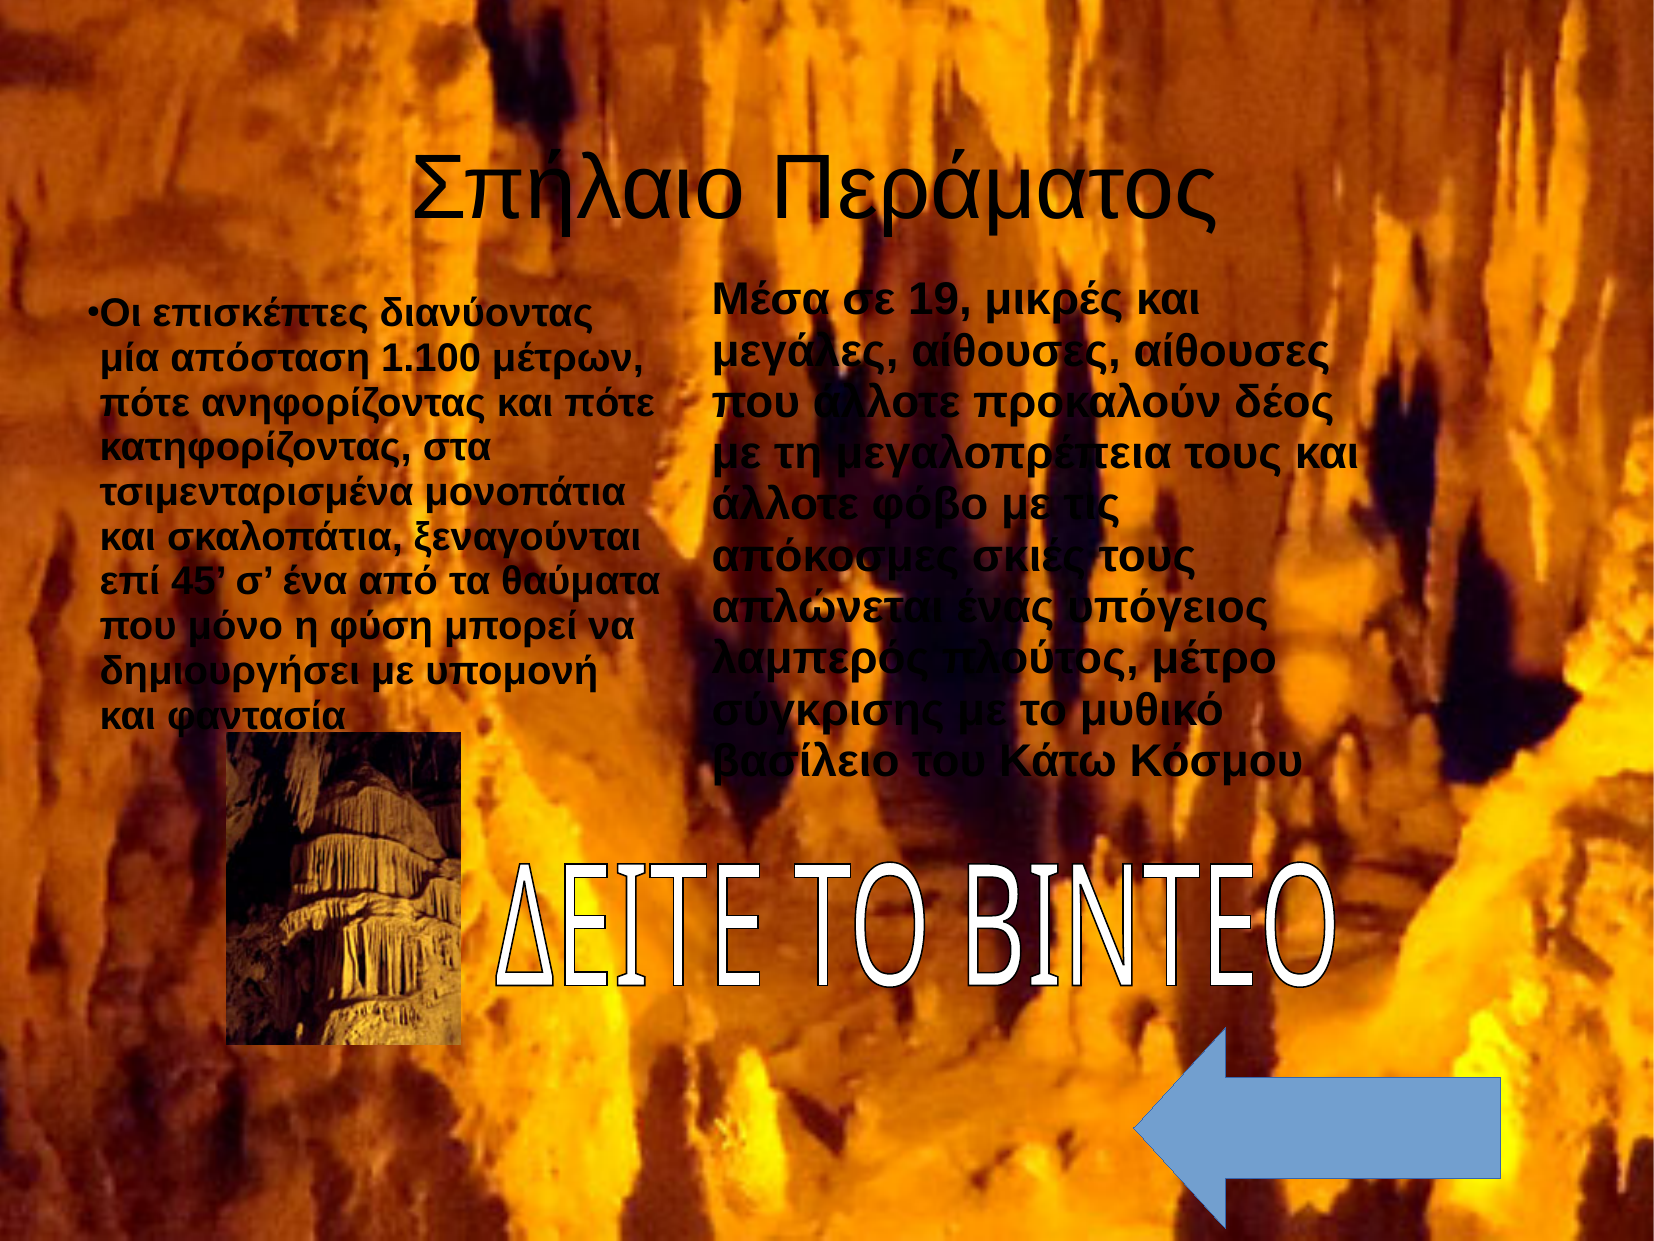

# Σπήλαιο Περάματος
Μέσα σε 19, μικρές και μεγάλες, αίθουσες, αίθουσες που άλλοτε προκαλούν δέος με τη μεγαλοπρέπεια τους και άλλοτε φόβο με τις απόκοσμες σκιές τους απλώνεται ένας υπόγειος λαμπερός πλούτος, μέτρο σύγκρισης με το μυθικό βασίλειο του Κάτω Κόσμου
Οι επισκέπτες διανύοντας μία απόσταση 1.100 μέτρων, πότε ανηφορίζοντας και πότε κατηφορίζοντας, στα τσιμενταρισμένα μονοπάτια και σκαλοπάτια, ξεναγούνται επί 45’ σ’ ένα από τα θαύματα που μόνο η φύση μπορεί να δημιουργήσει με υπομονή και φαντασία
ΔΕΙΤΕ ΤΟ ΒΙΝΤΕΟ